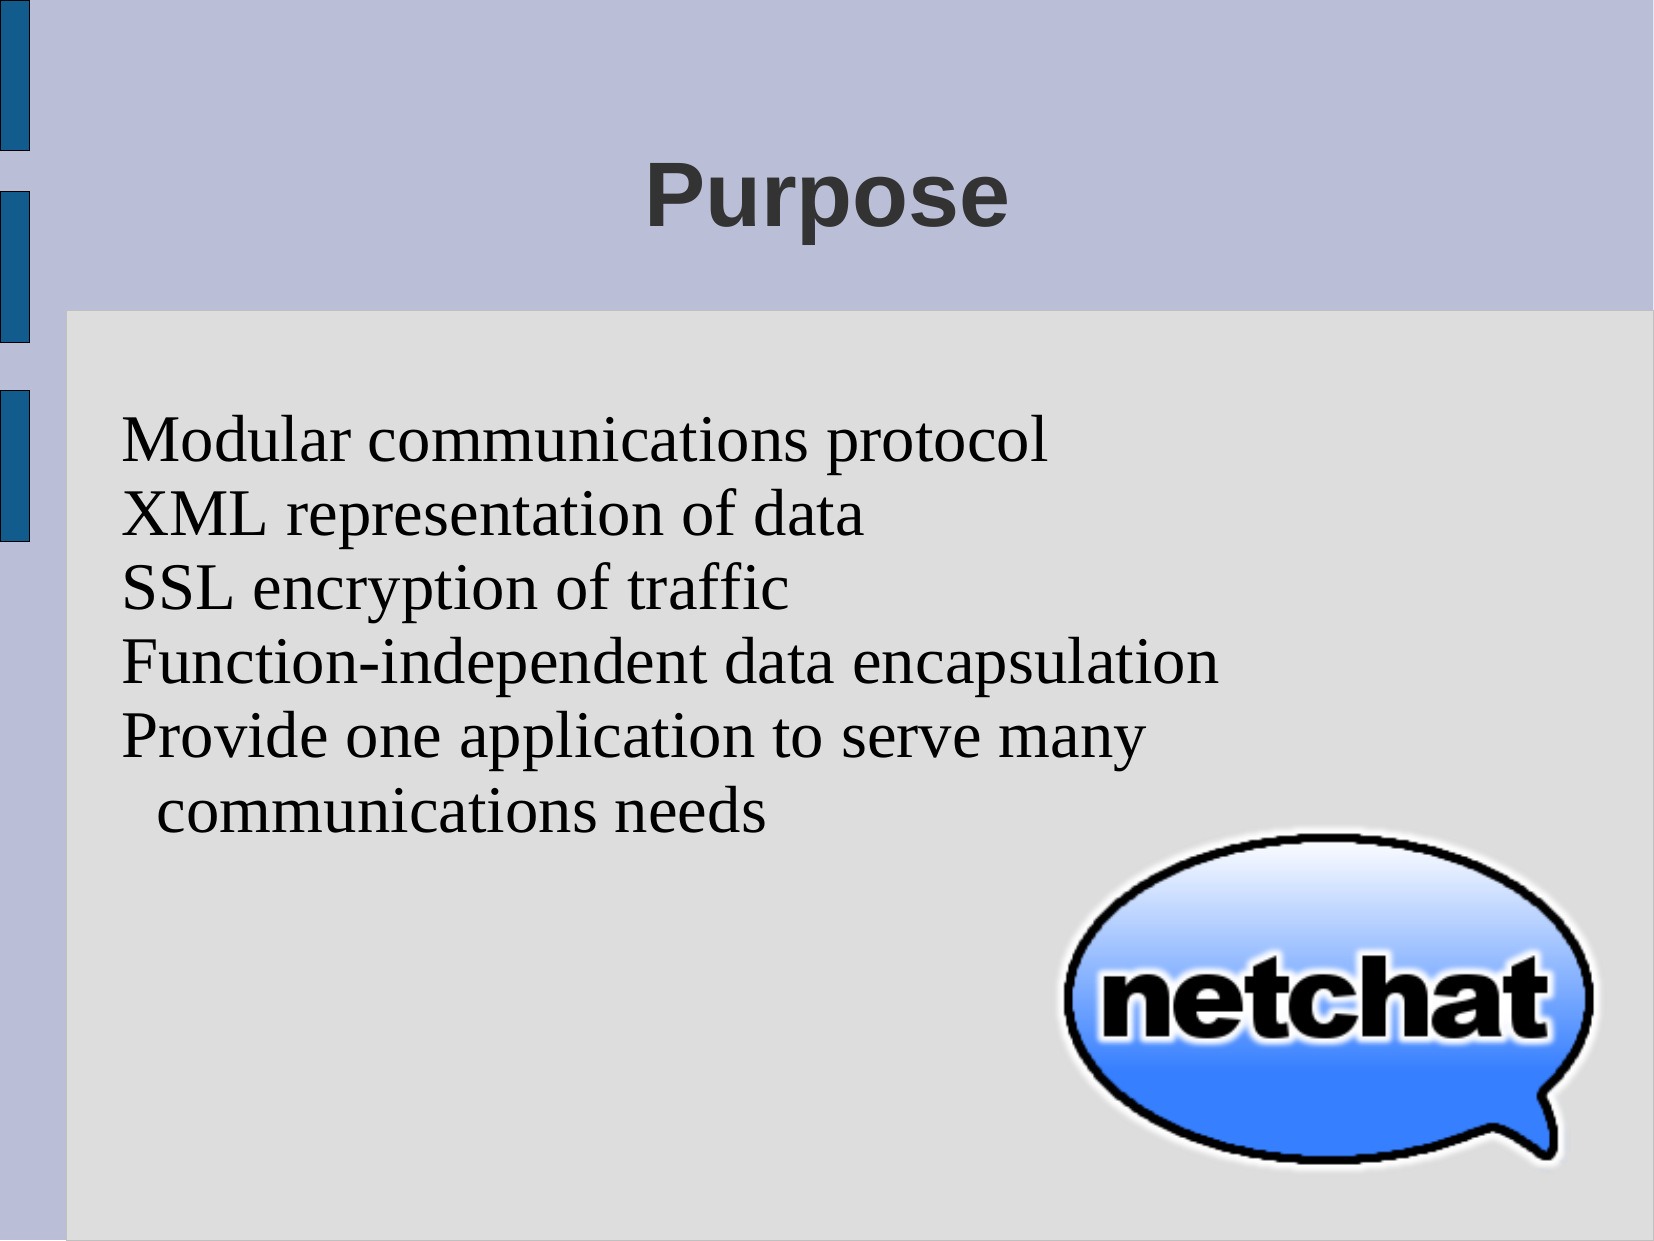

# Purpose
Modular communications protocol
XML representation of data
SSL encryption of traffic
Function-independent data encapsulation
Provide one application to serve many communications needs